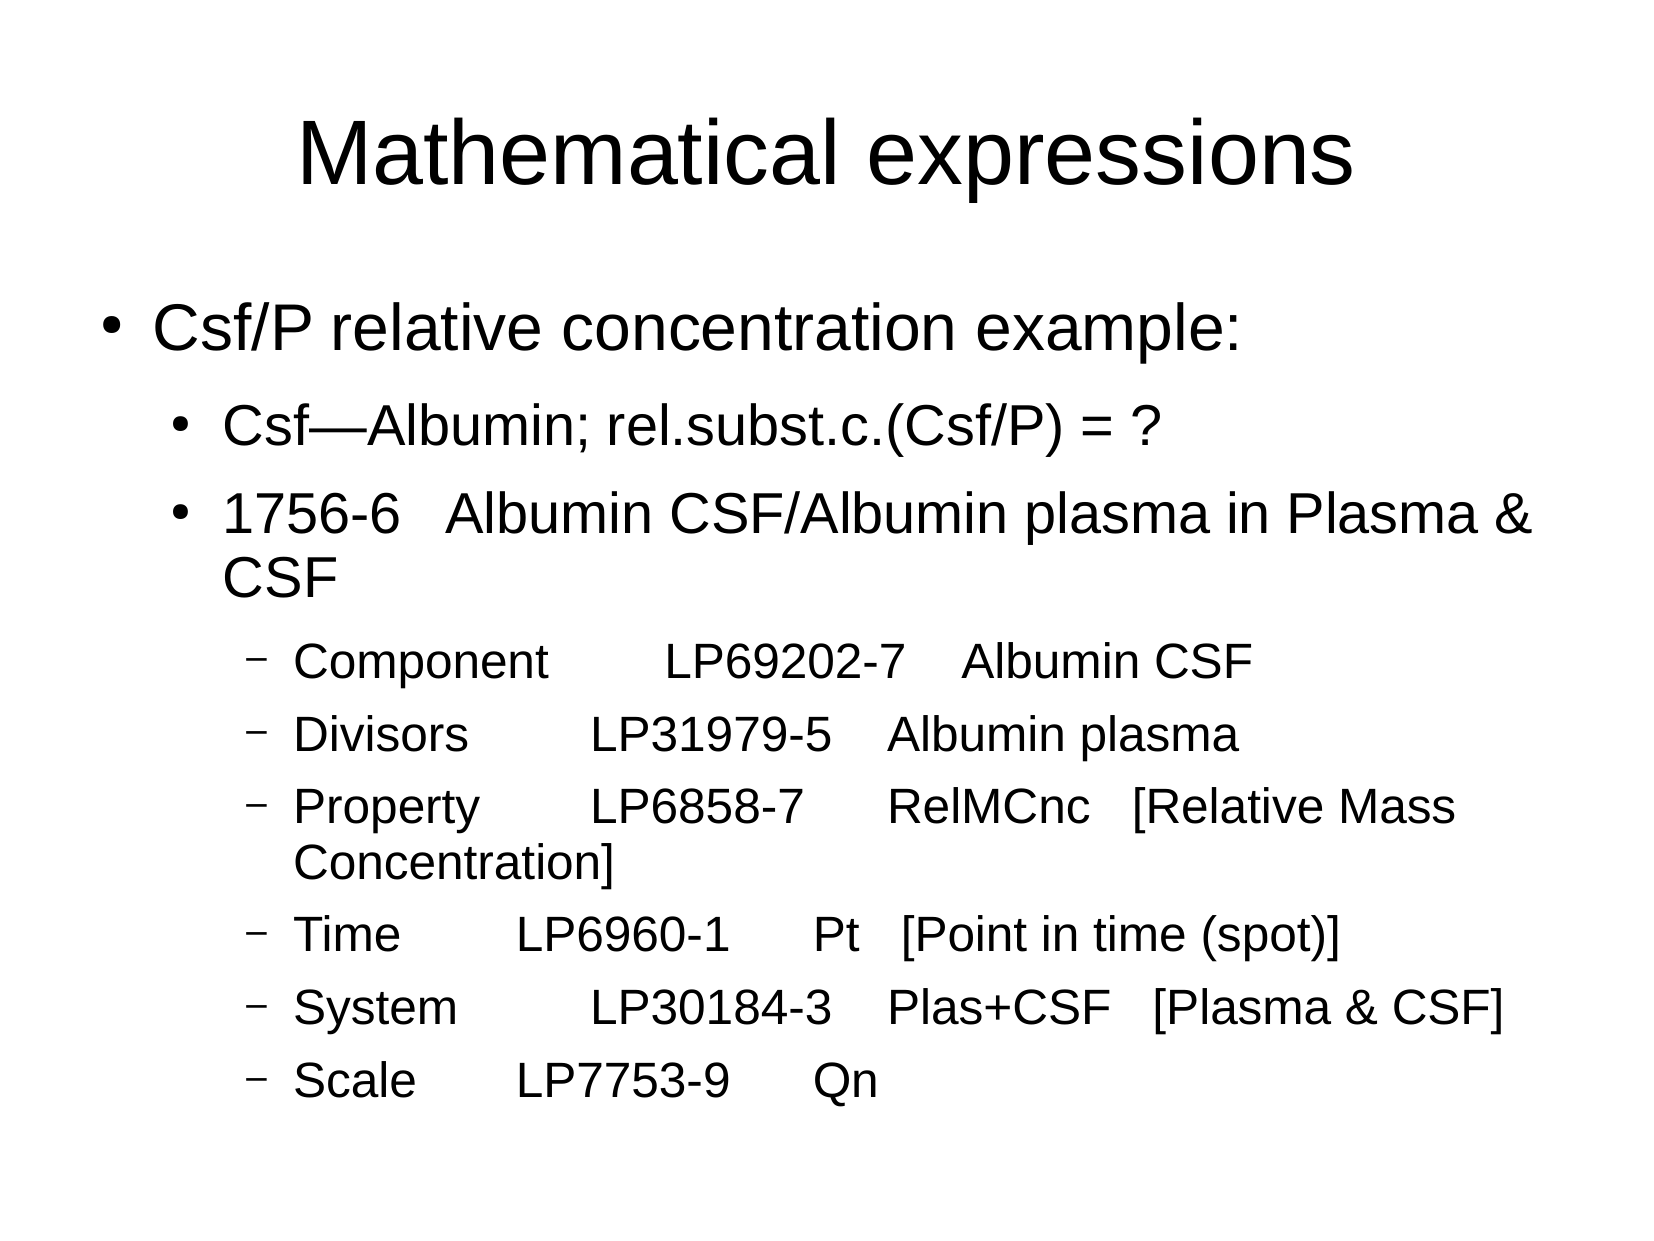

# Mathematical expressions
Csf/P relative concentration example:
Csf—Albumin; rel.subst.c.(Csf/P) = ?
1756-6 	Albumin CSF/Albumin plasma in Plasma & CSF
Component	 	LP69202-7 	Albumin CSF
Divisors	 	LP31979-5 	Albumin plasma
Property	 	LP6858-7 	RelMCnc [Relative Mass Concentration]
Time	 	LP6960-1 	Pt [Point in time (spot)]
System	 	LP30184-3 	Plas+CSF [Plasma & CSF]
Scale	 	LP7753-9 	Qn